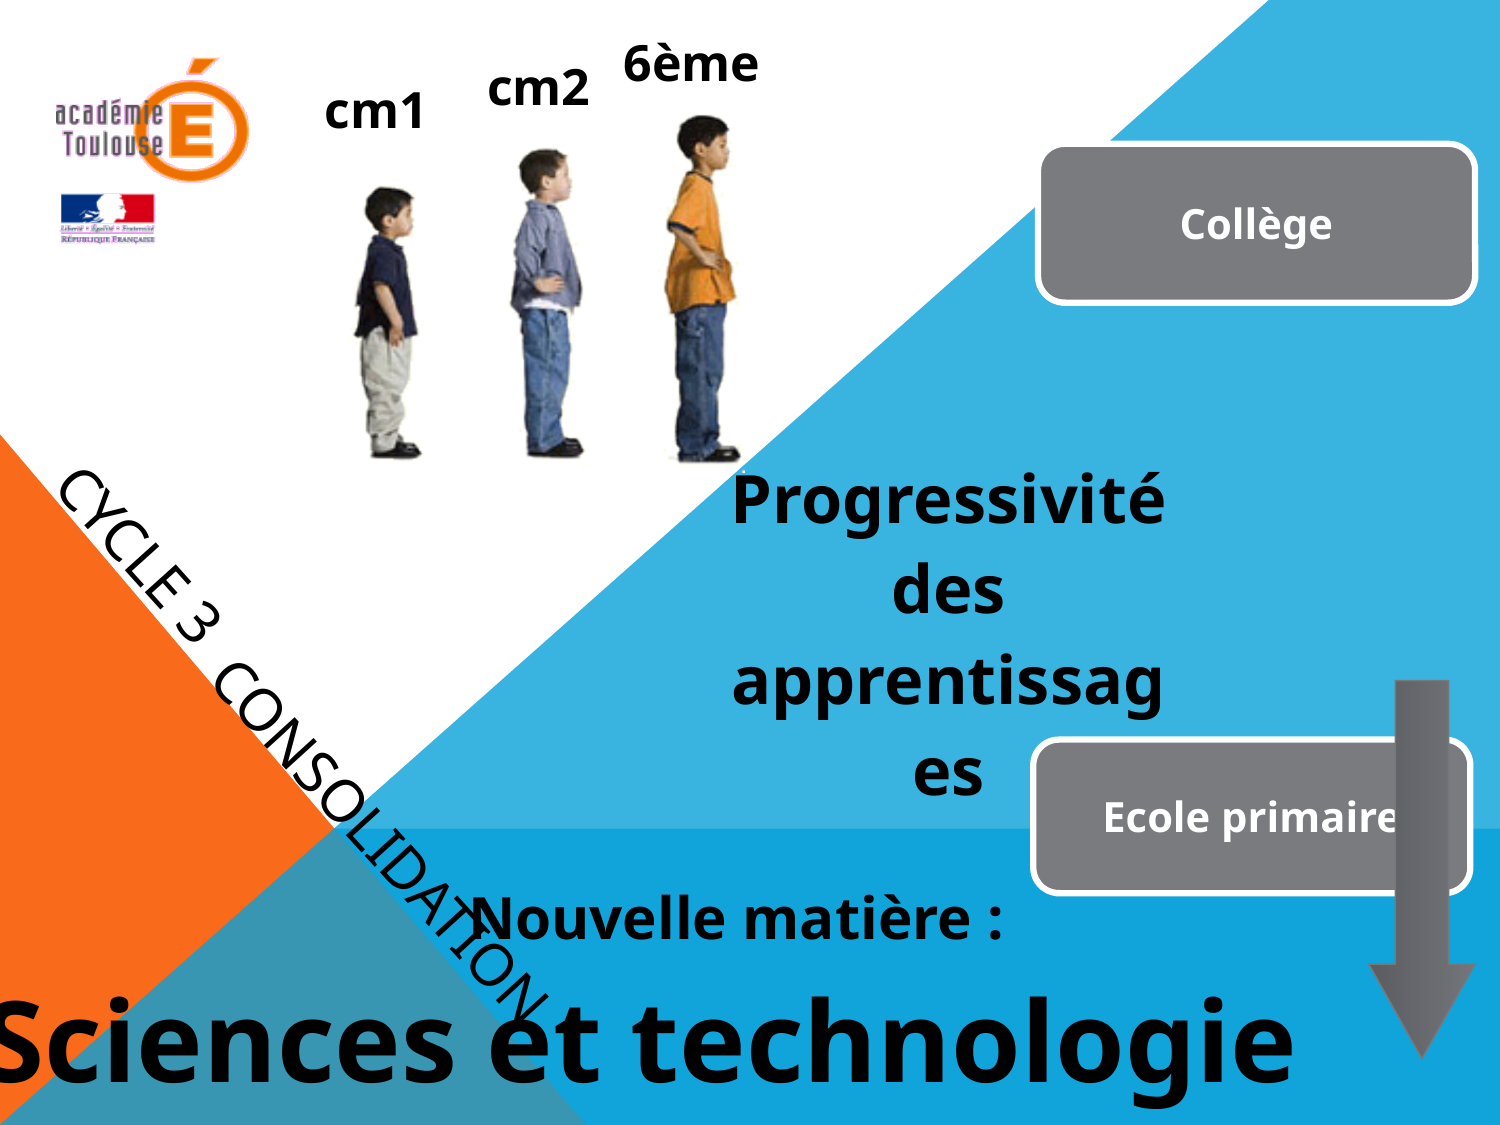

6ème
cm2
cm1
Collège
Progressivité
des apprentissages
Ecole primaire
# CYCLE 3
Nouvelle matière :
Sciences et technologie
CONSOLIDATION